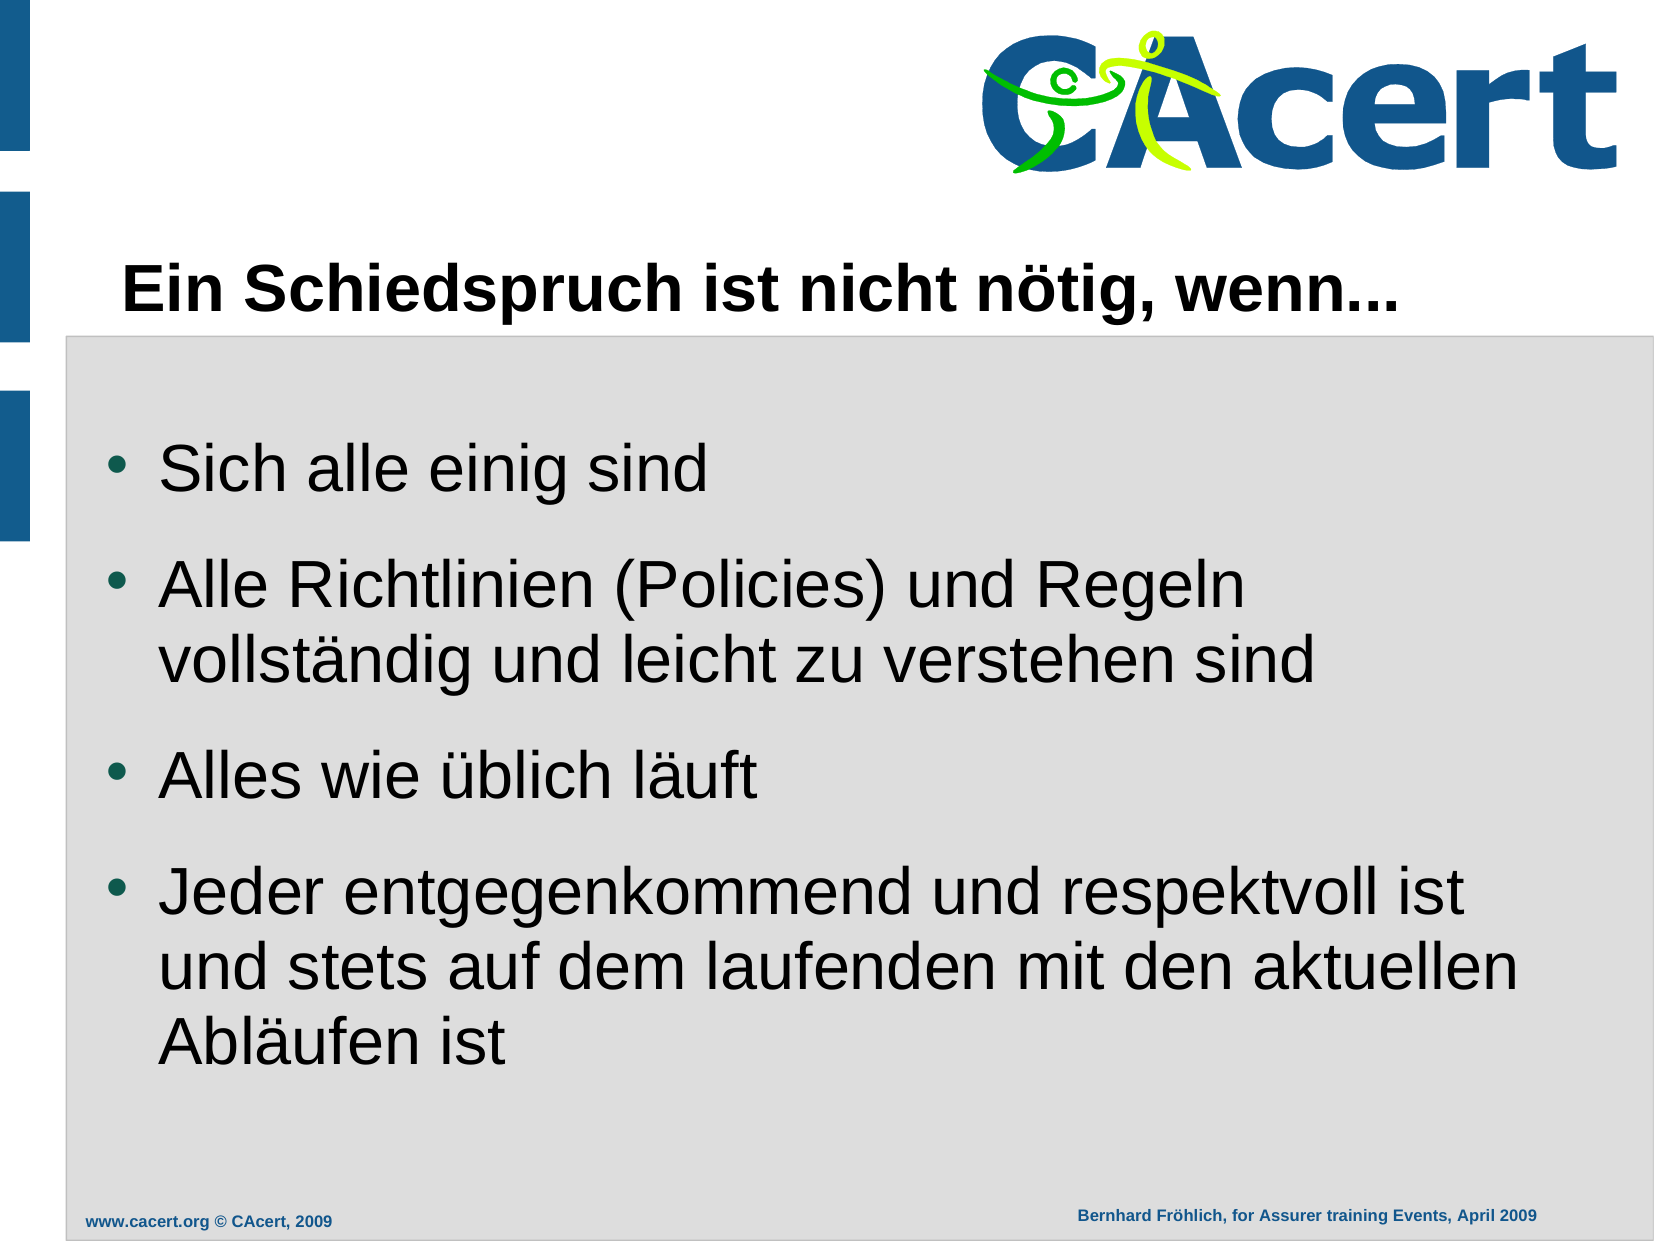

# Ein Schiedspruch ist nicht nötig, wenn...
Sich alle einig sind
Alle Richtlinien (Policies) und Regeln vollständig und leicht zu verstehen sind
Alles wie üblich läuft
Jeder entgegenkommend und respektvoll ist und stets auf dem laufenden mit den aktuellen Abläufen ist